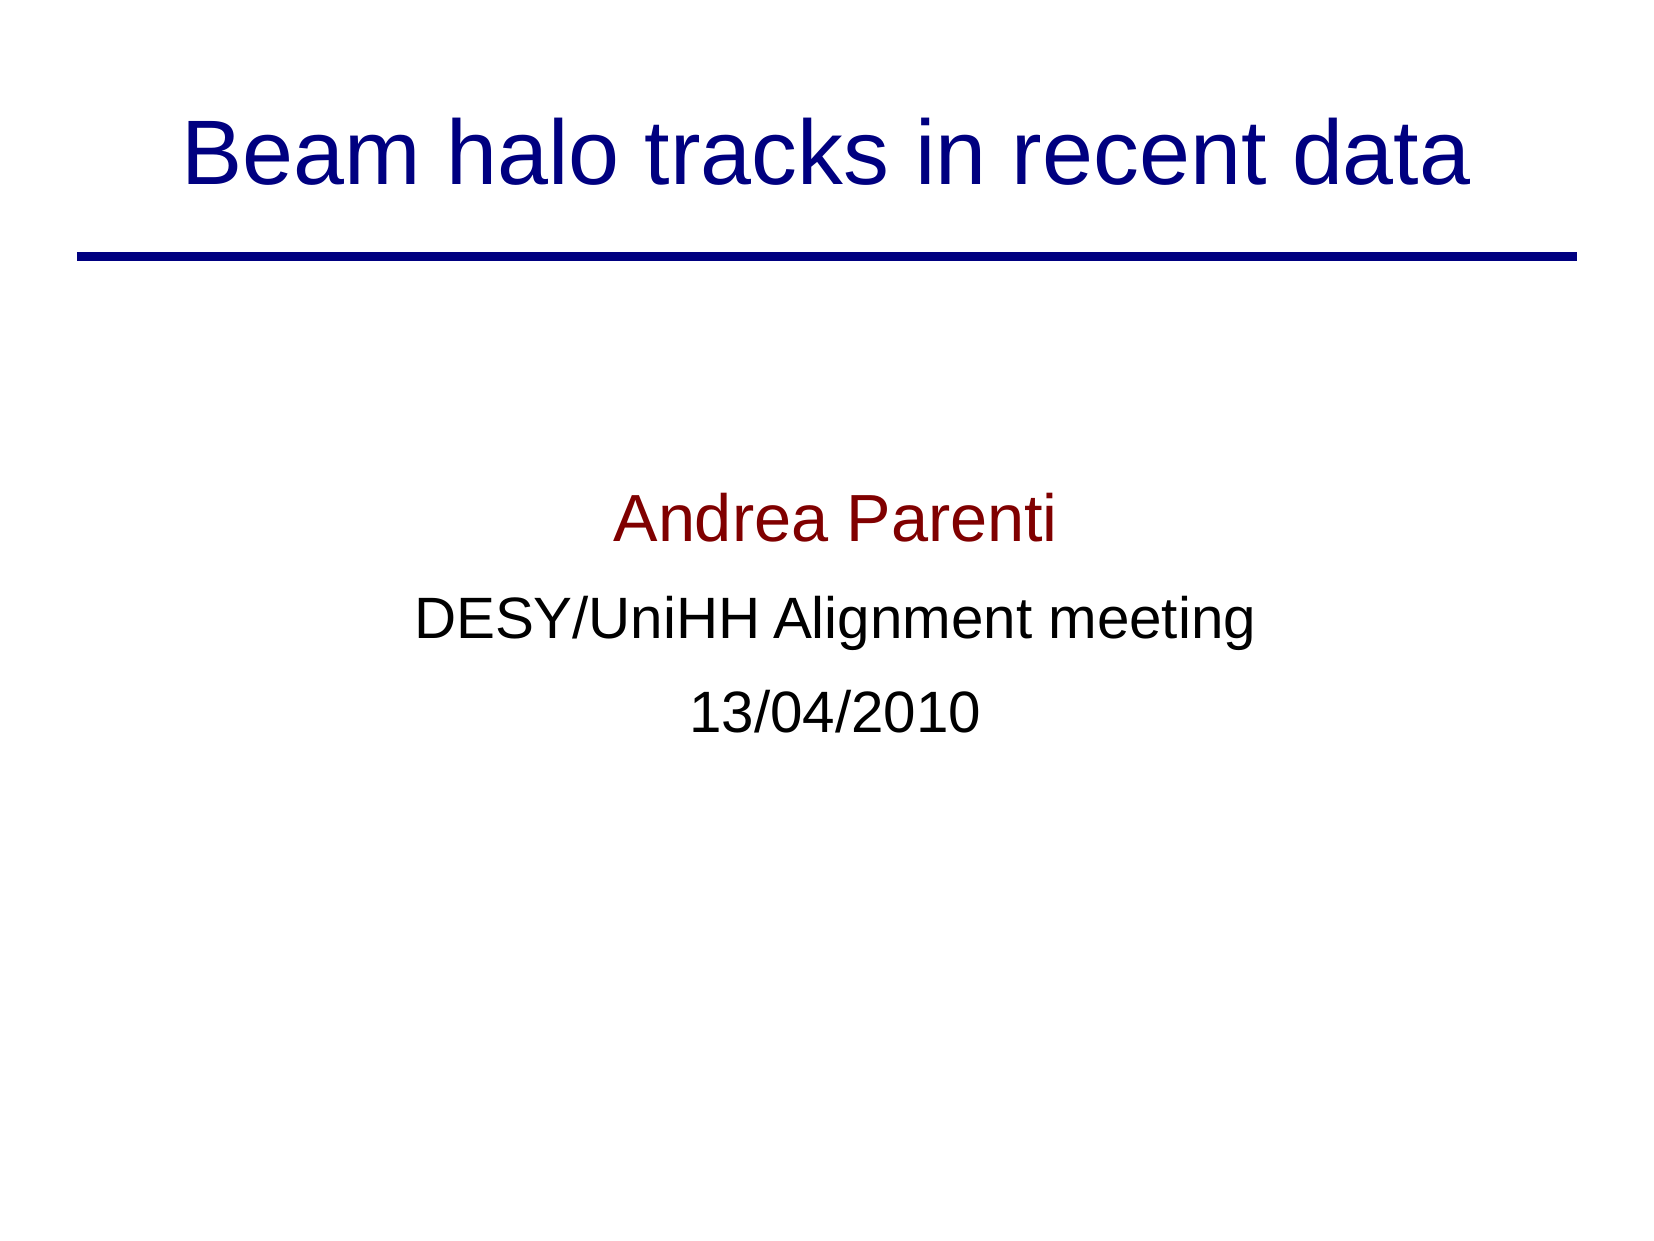

# Beam halo tracks in recent data
Andrea Parenti
DESY/UniHH Alignment meeting
13/04/2010